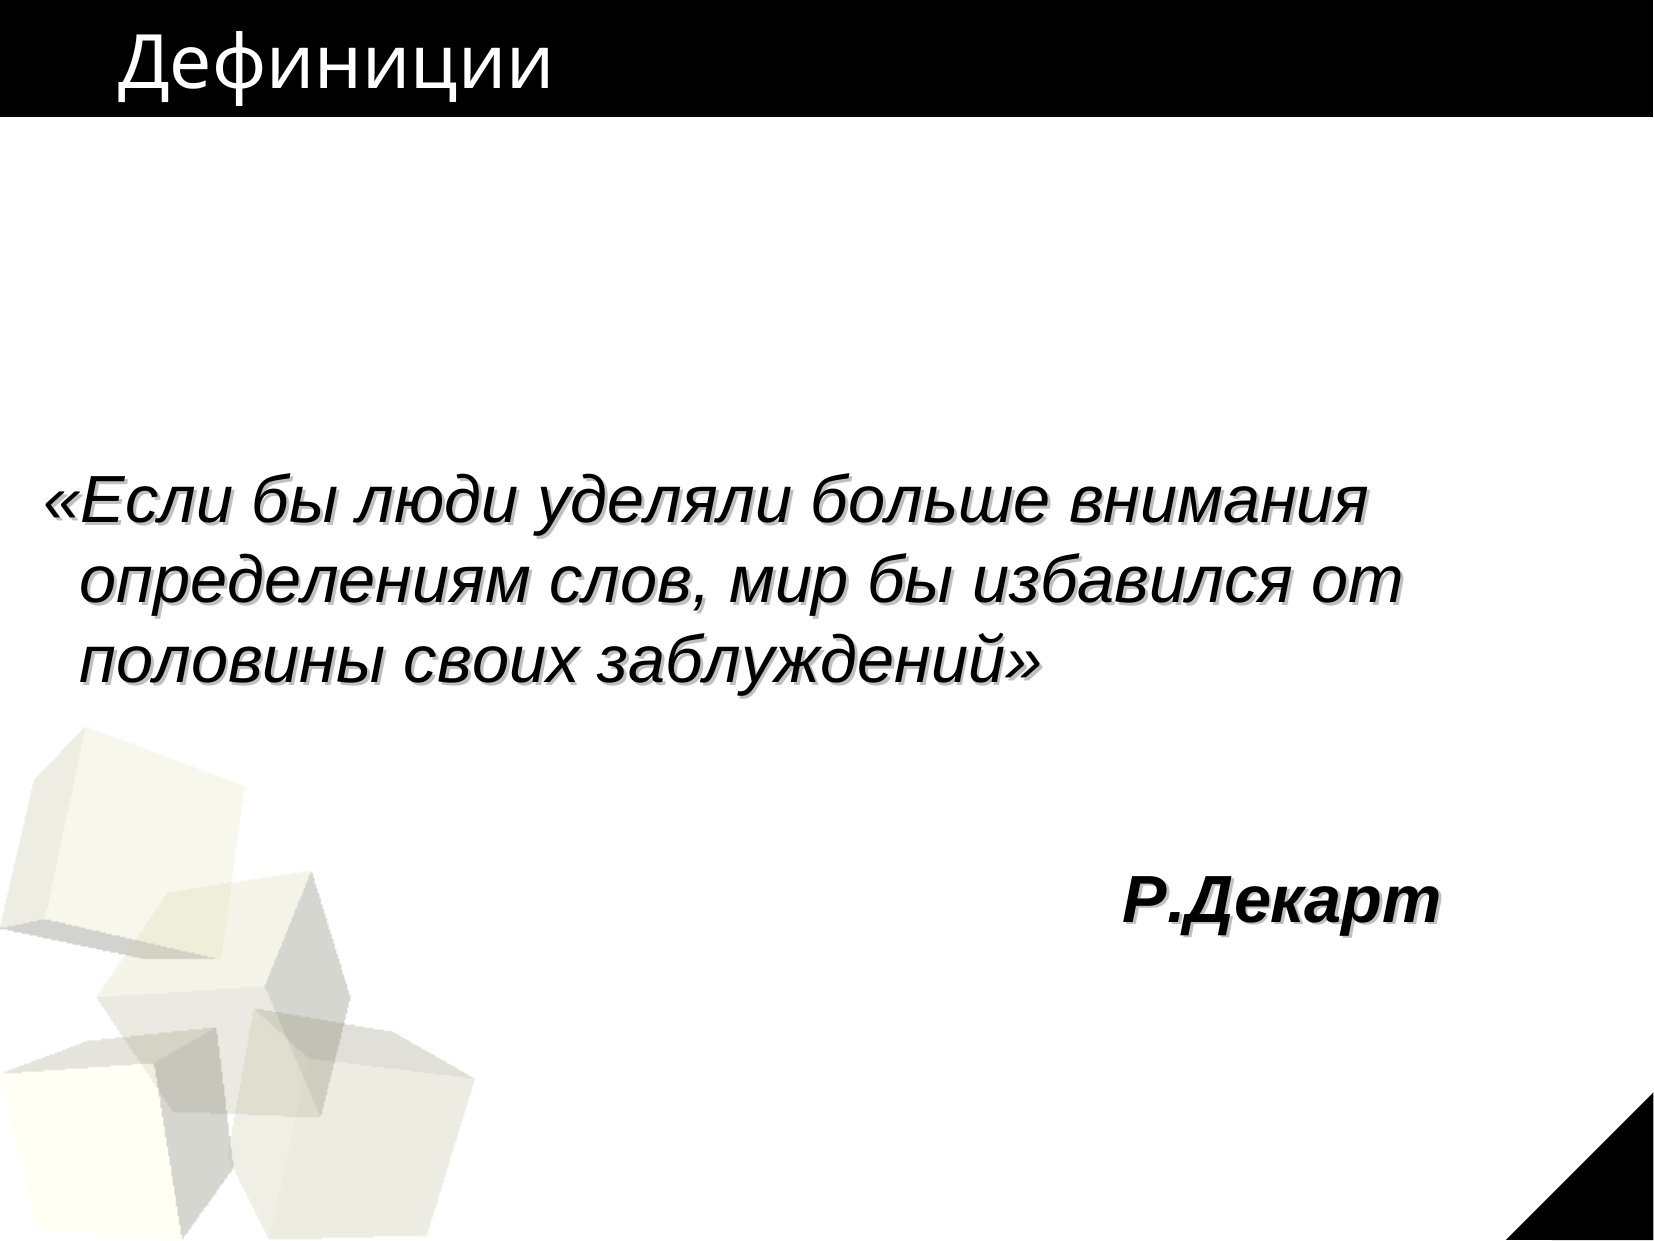

# Дефиниции
«Если бы люди уделяли больше внимания определениям слов, мир бы избавился от половины своих заблуждений»
Р.Декарт